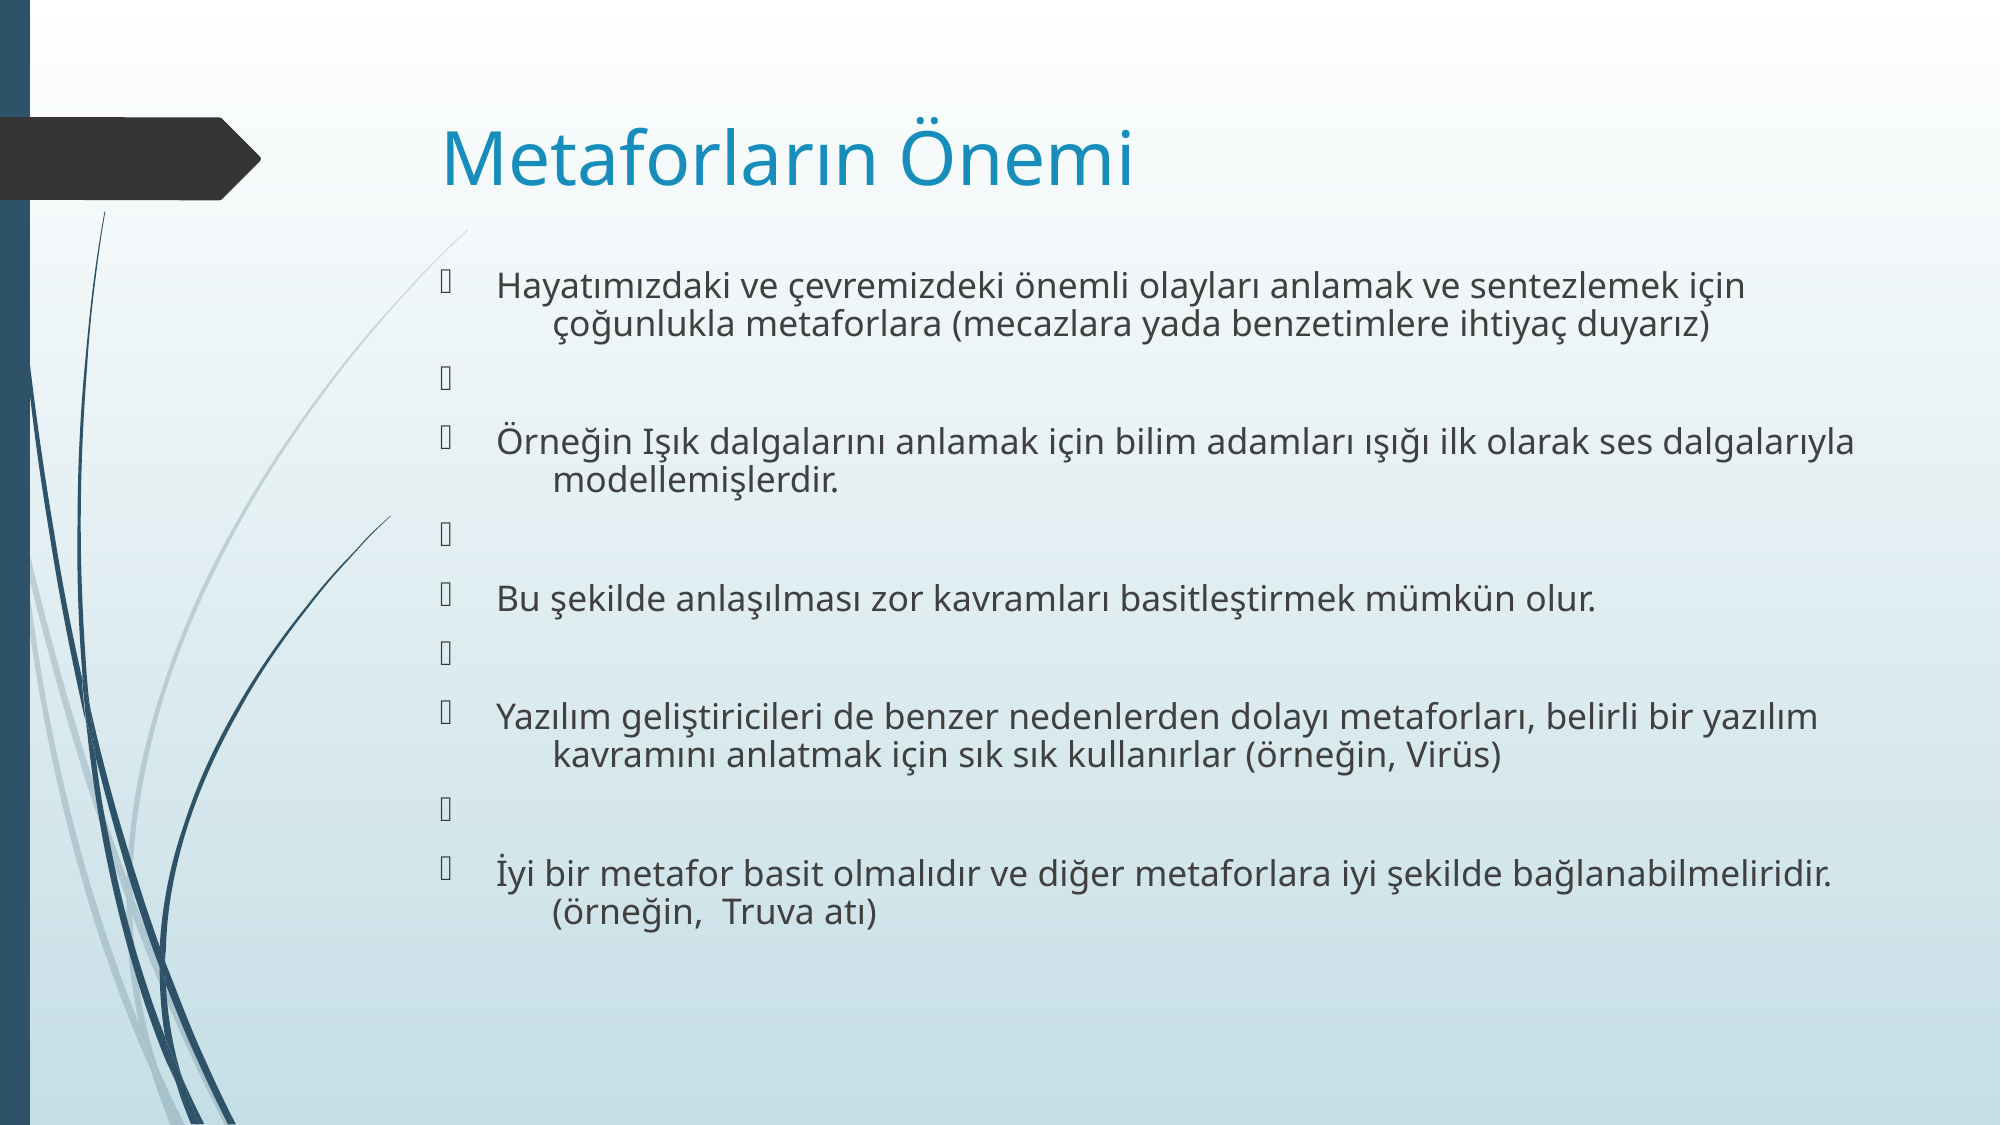

# Metaforların Önemi
Hayatımızdaki ve çevremizdeki önemli olayları anlamak ve sentezlemek için çoğunlukla metaforlara (mecazlara yada benzetimlere ihtiyaç duyarız)
Örneğin Işık dalgalarını anlamak için bilim adamları ışığı ilk olarak ses dalgalarıyla modellemişlerdir.
Bu şekilde anlaşılması zor kavramları basitleştirmek mümkün olur.
Yazılım geliştiricileri de benzer nedenlerden dolayı metaforları, belirli bir yazılım kavramını anlatmak için sık sık kullanırlar (örneğin, Virüs)
İyi bir metafor basit olmalıdır ve diğer metaforlara iyi şekilde bağlanabilmeliridir. (örneğin, Truva atı)